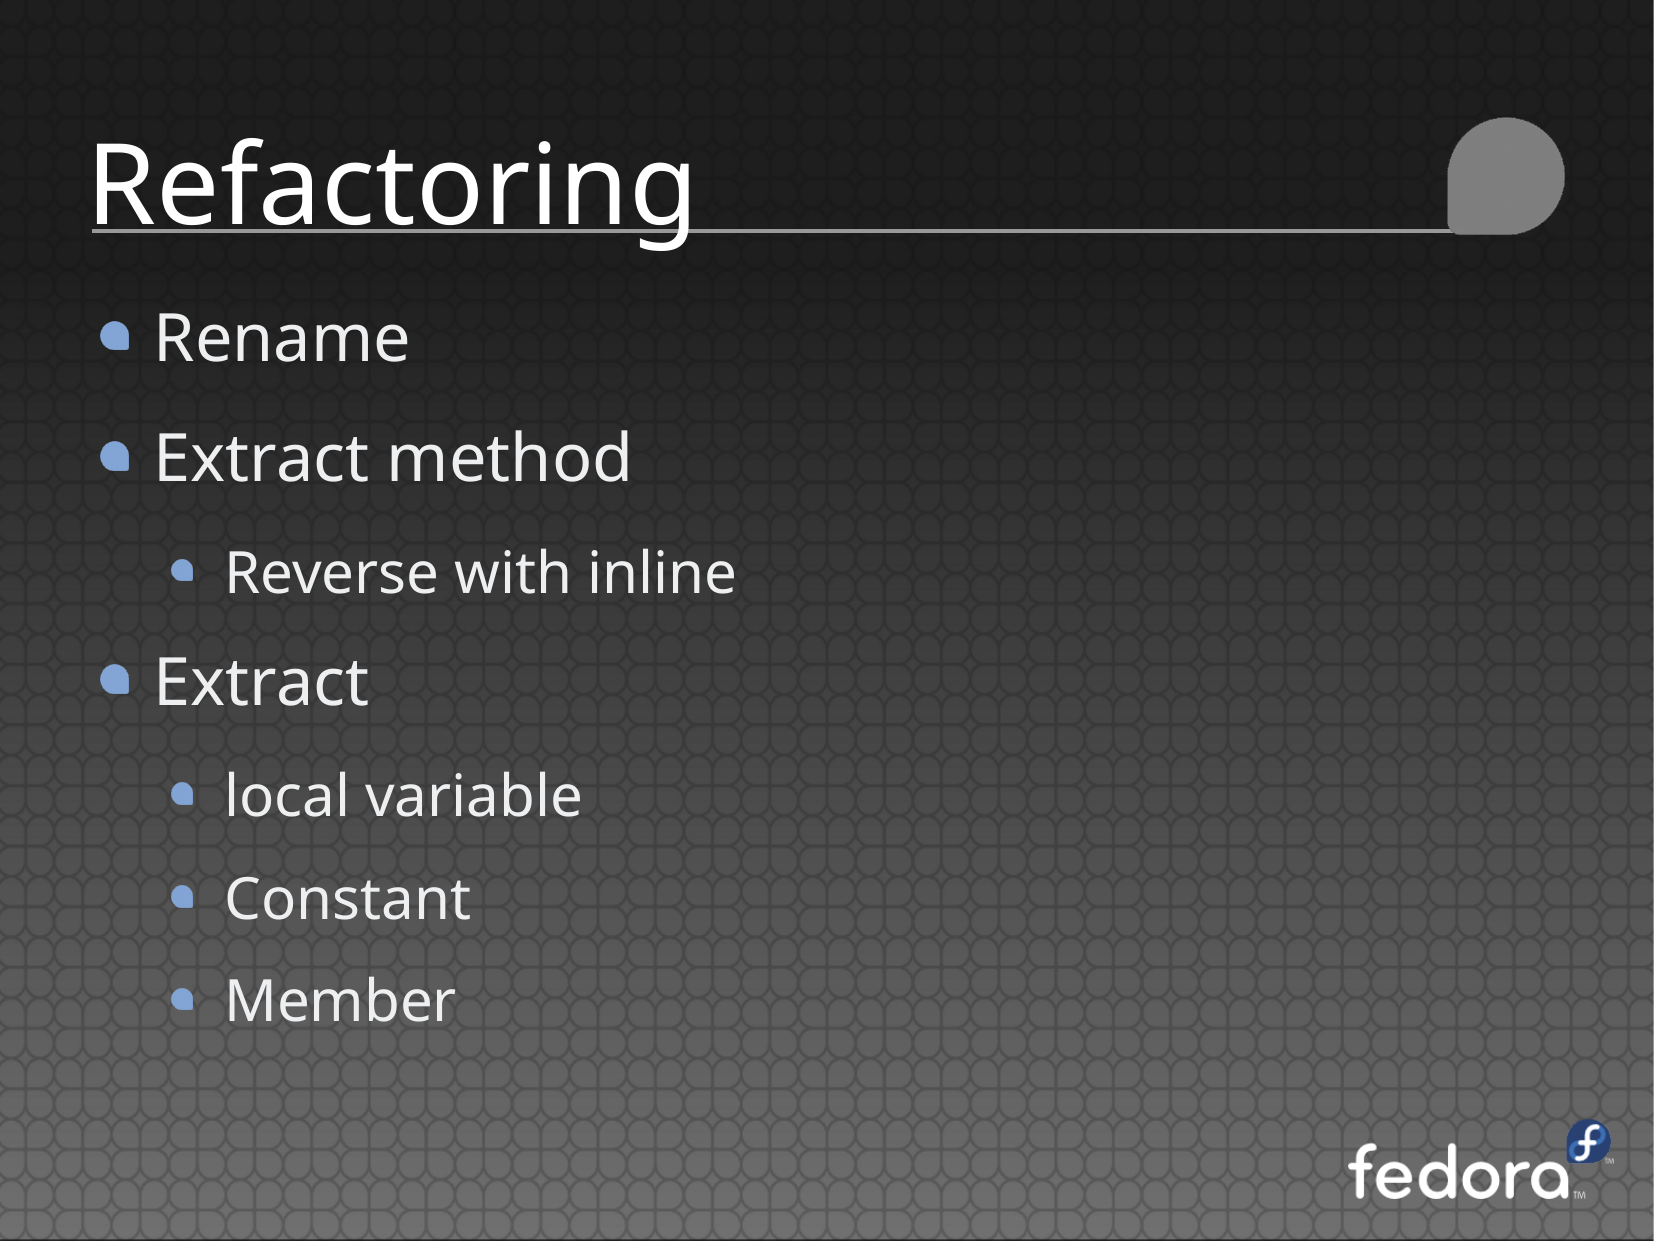

# Refactoring
Rename
Extract method
Reverse with inline
Extract
local variable
Constant
Member